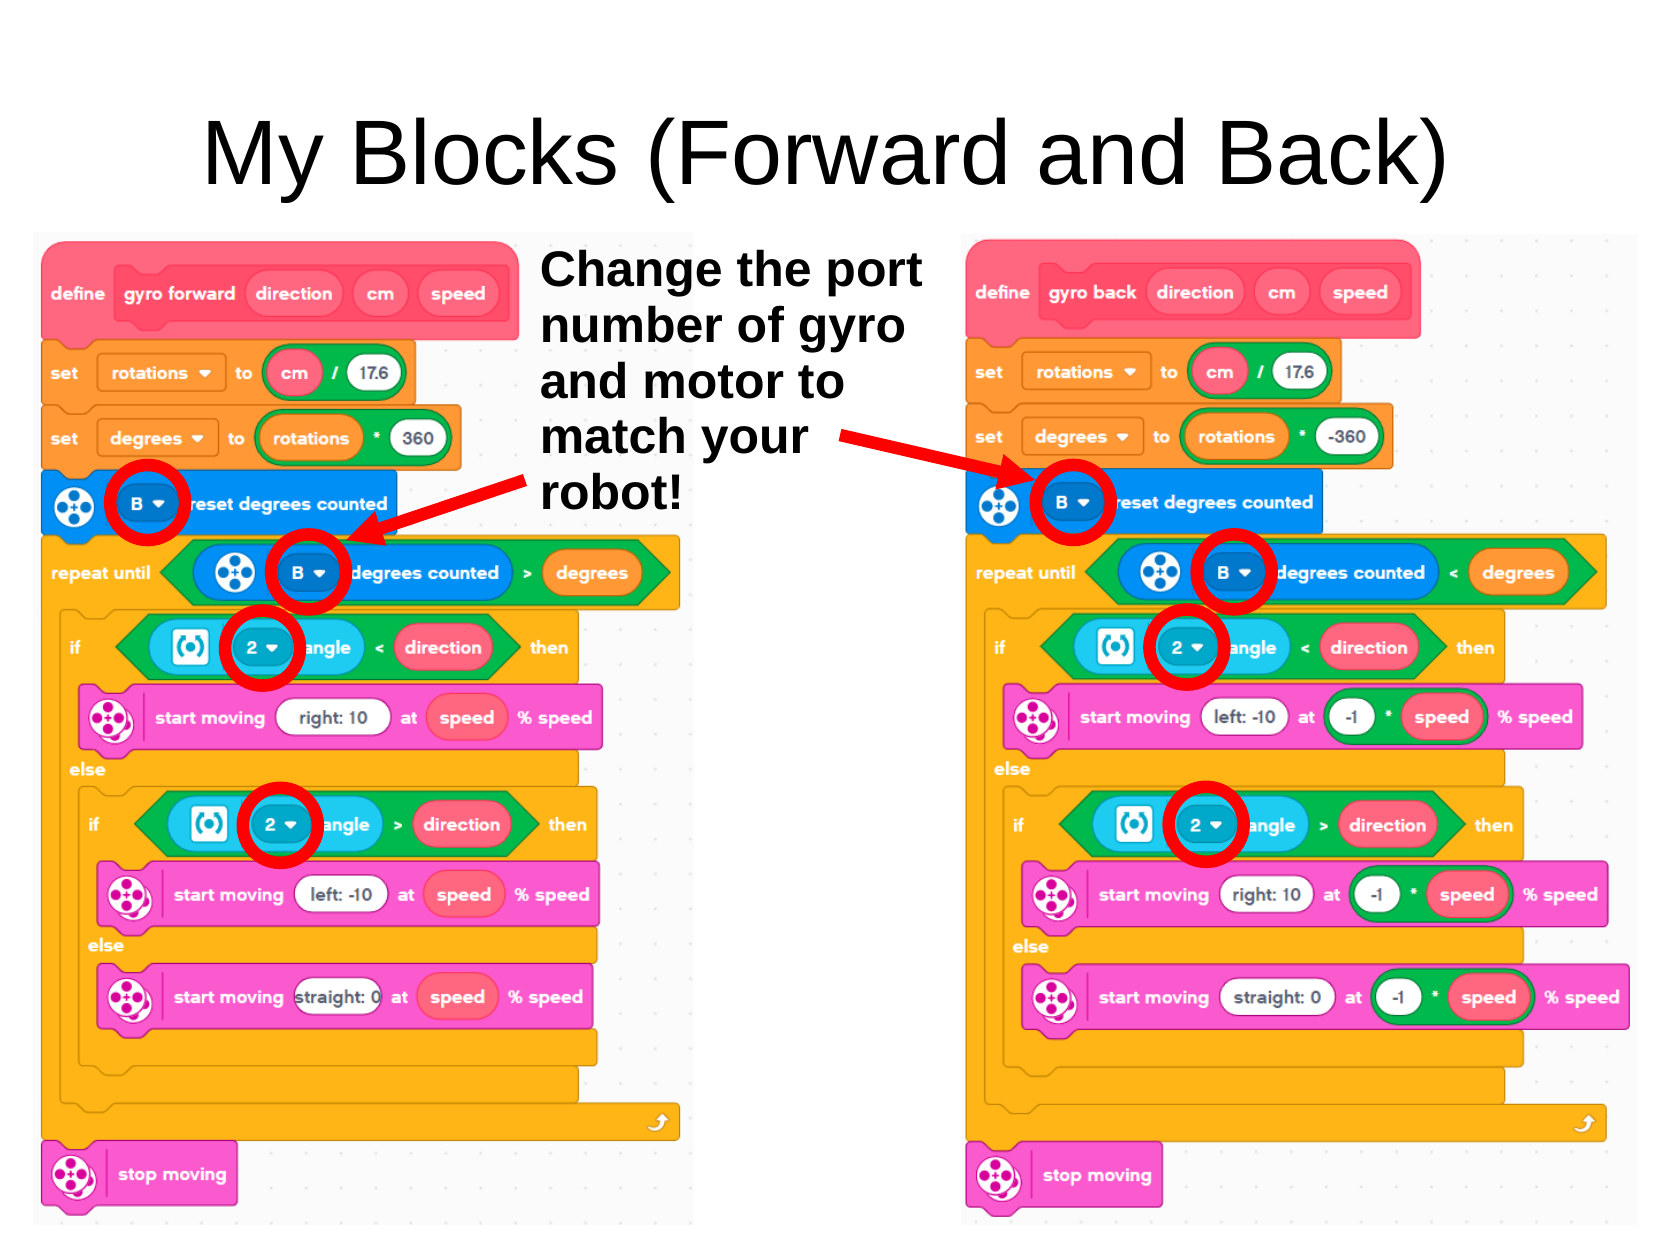

# My Blocks (Forward and Back)
Change the port number of gyro
and motor to match your robot!